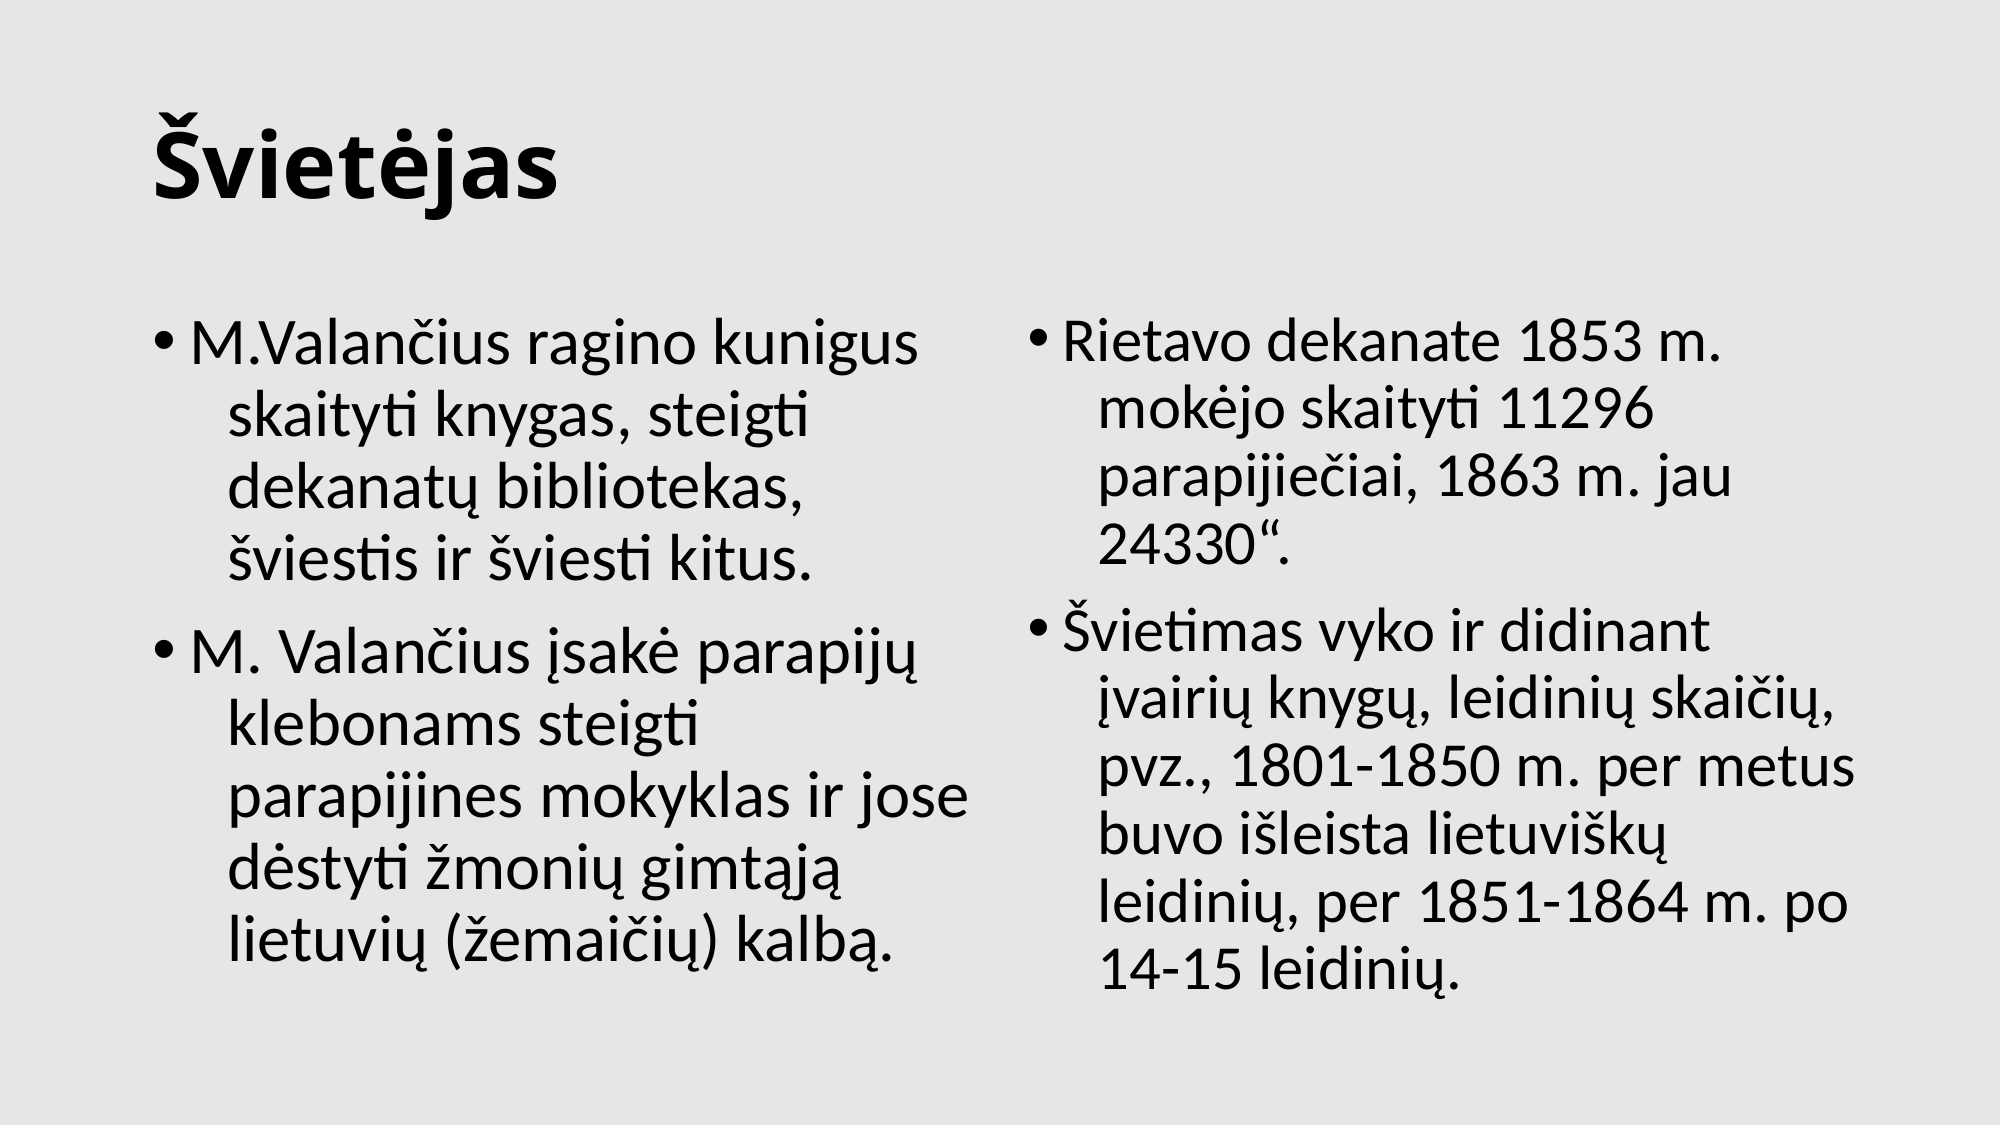

# Švietėjas
M.Valančius ragino kunigus skaityti knygas, steigti dekanatų bibliotekas, šviestis ir šviesti kitus.
M. Valančius įsakė parapijų klebonams steigti parapijines mokyklas ir jose dėstyti žmonių gimtąją lietuvių (žemaičių) kalbą.
Rietavo dekanate 1853 m. mokėjo skaityti 11296 parapijiečiai, 1863 m. jau 24330“.
Švietimas vyko ir didinant įvairių knygų, leidinių skaičių, pvz., 1801-1850 m. per metus buvo išleista lietuviškų leidinių, per 1851-1864 m. po 14-15 leidinių.